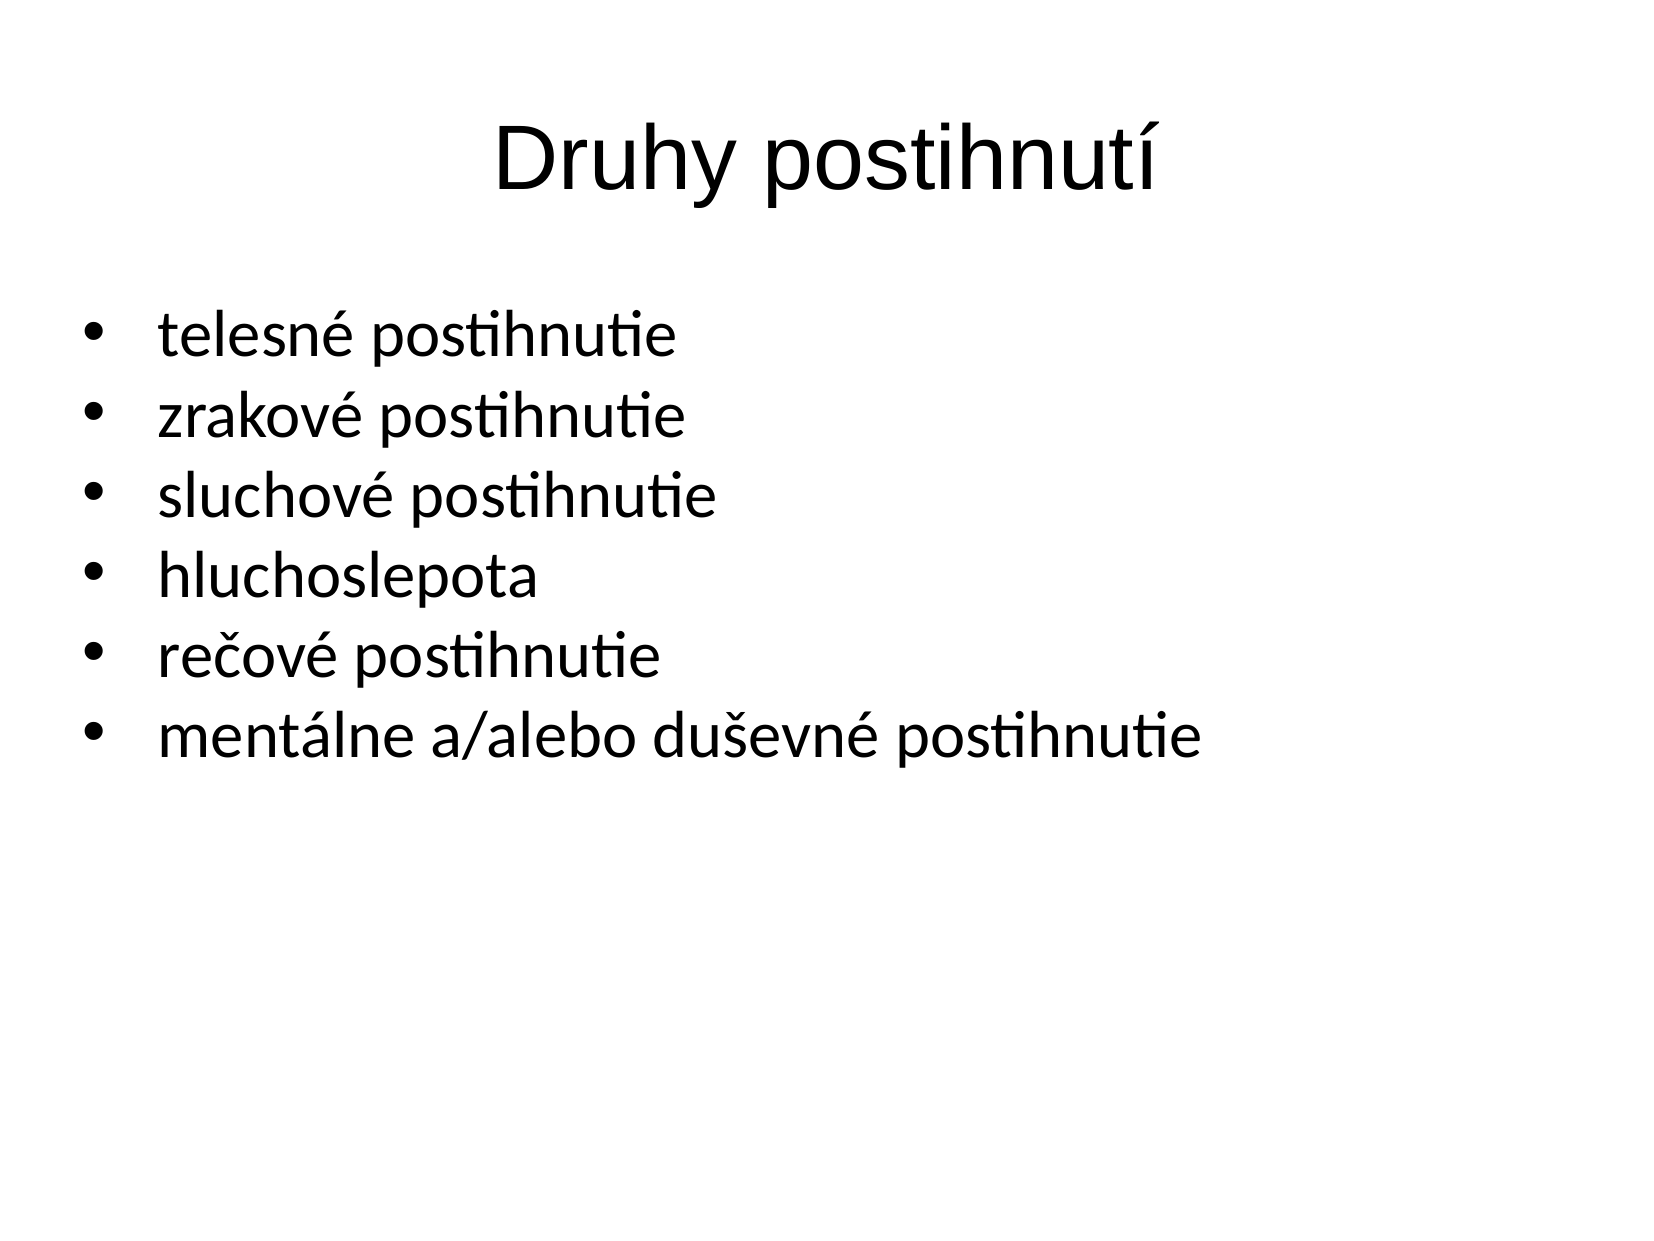

# Druhy postihnutí
telesné postihnutie
zrakové postihnutie
sluchové postihnutie
hluchoslepota
rečové postihnutie
mentálne a/alebo duševné postihnutie